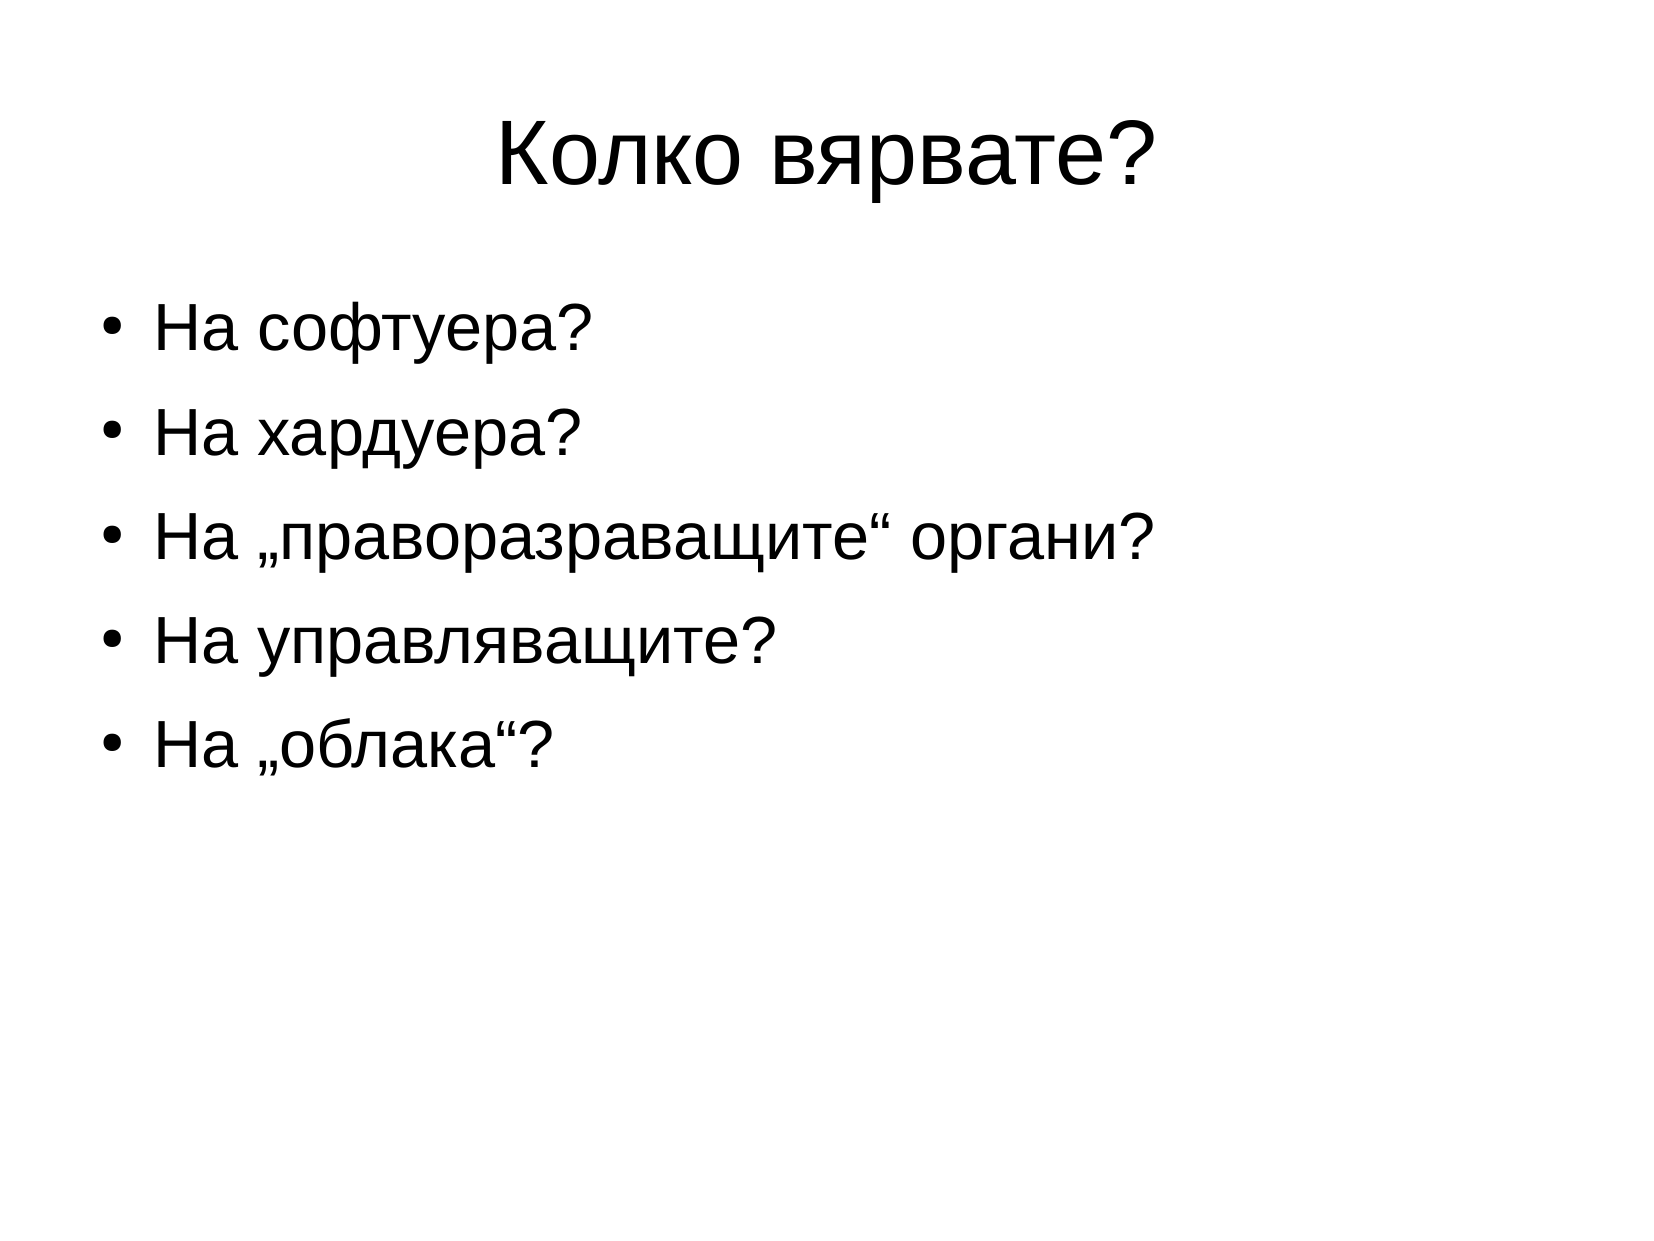

# Колко вярвате?
На софтуера?
На хардуера?
На „праворазраващите“ органи?
На управляващите?
На „облака“?